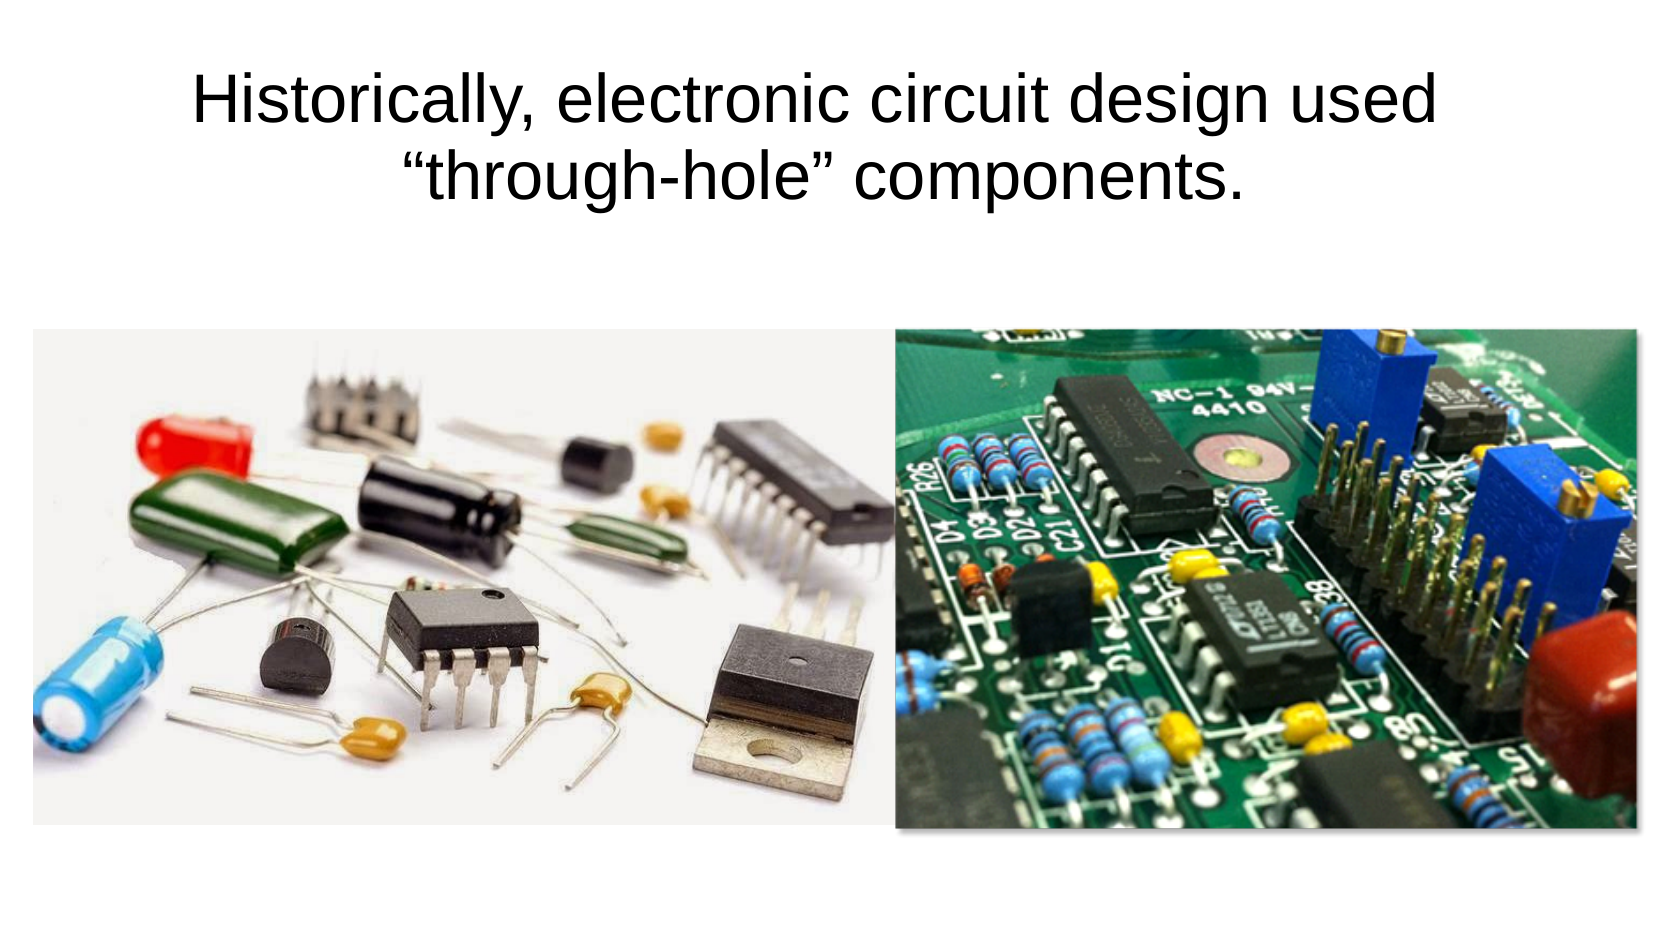

# Historically, electronic circuit design used “through-hole” components.